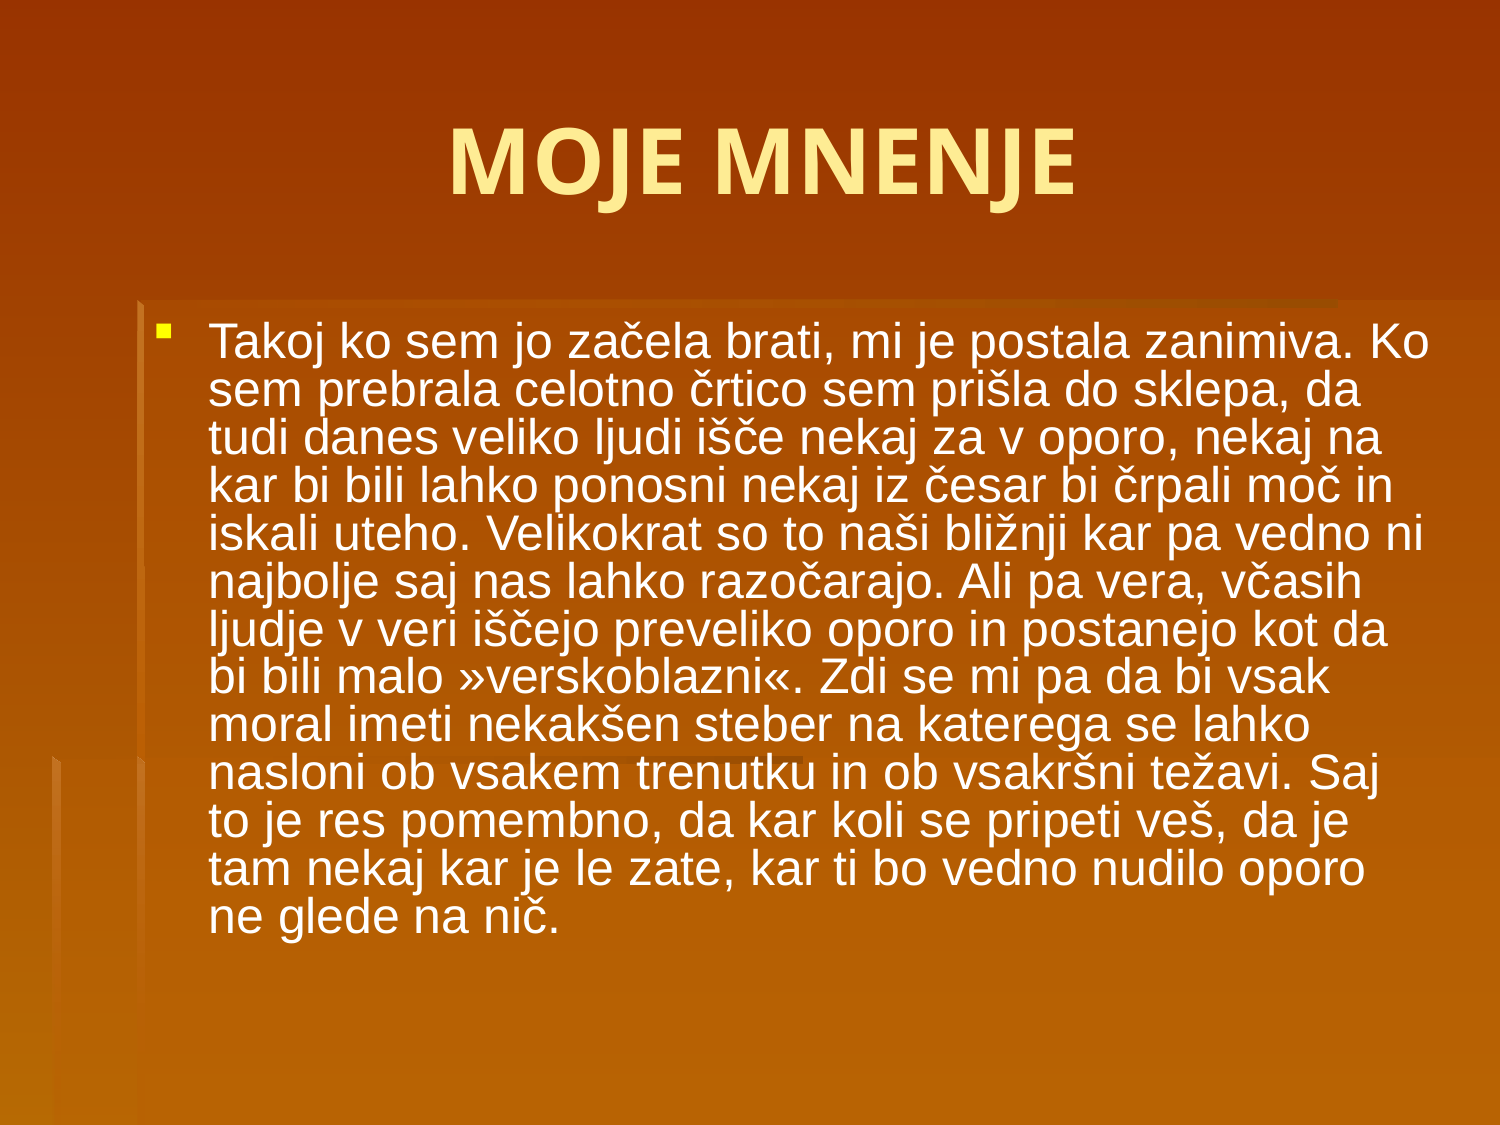

# MOJE MNENJE
Takoj ko sem jo začela brati, mi je postala zanimiva. Ko sem prebrala celotno črtico sem prišla do sklepa, da tudi danes veliko ljudi išče nekaj za v oporo, nekaj na kar bi bili lahko ponosni nekaj iz česar bi črpali moč in iskali uteho. Velikokrat so to naši bližnji kar pa vedno ni najbolje saj nas lahko razočarajo. Ali pa vera, včasih ljudje v veri iščejo preveliko oporo in postanejo kot da bi bili malo »verskoblazni«. Zdi se mi pa da bi vsak moral imeti nekakšen steber na katerega se lahko nasloni ob vsakem trenutku in ob vsakršni težavi. Saj to je res pomembno, da kar koli se pripeti veš, da je tam nekaj kar je le zate, kar ti bo vedno nudilo oporo ne glede na nič.